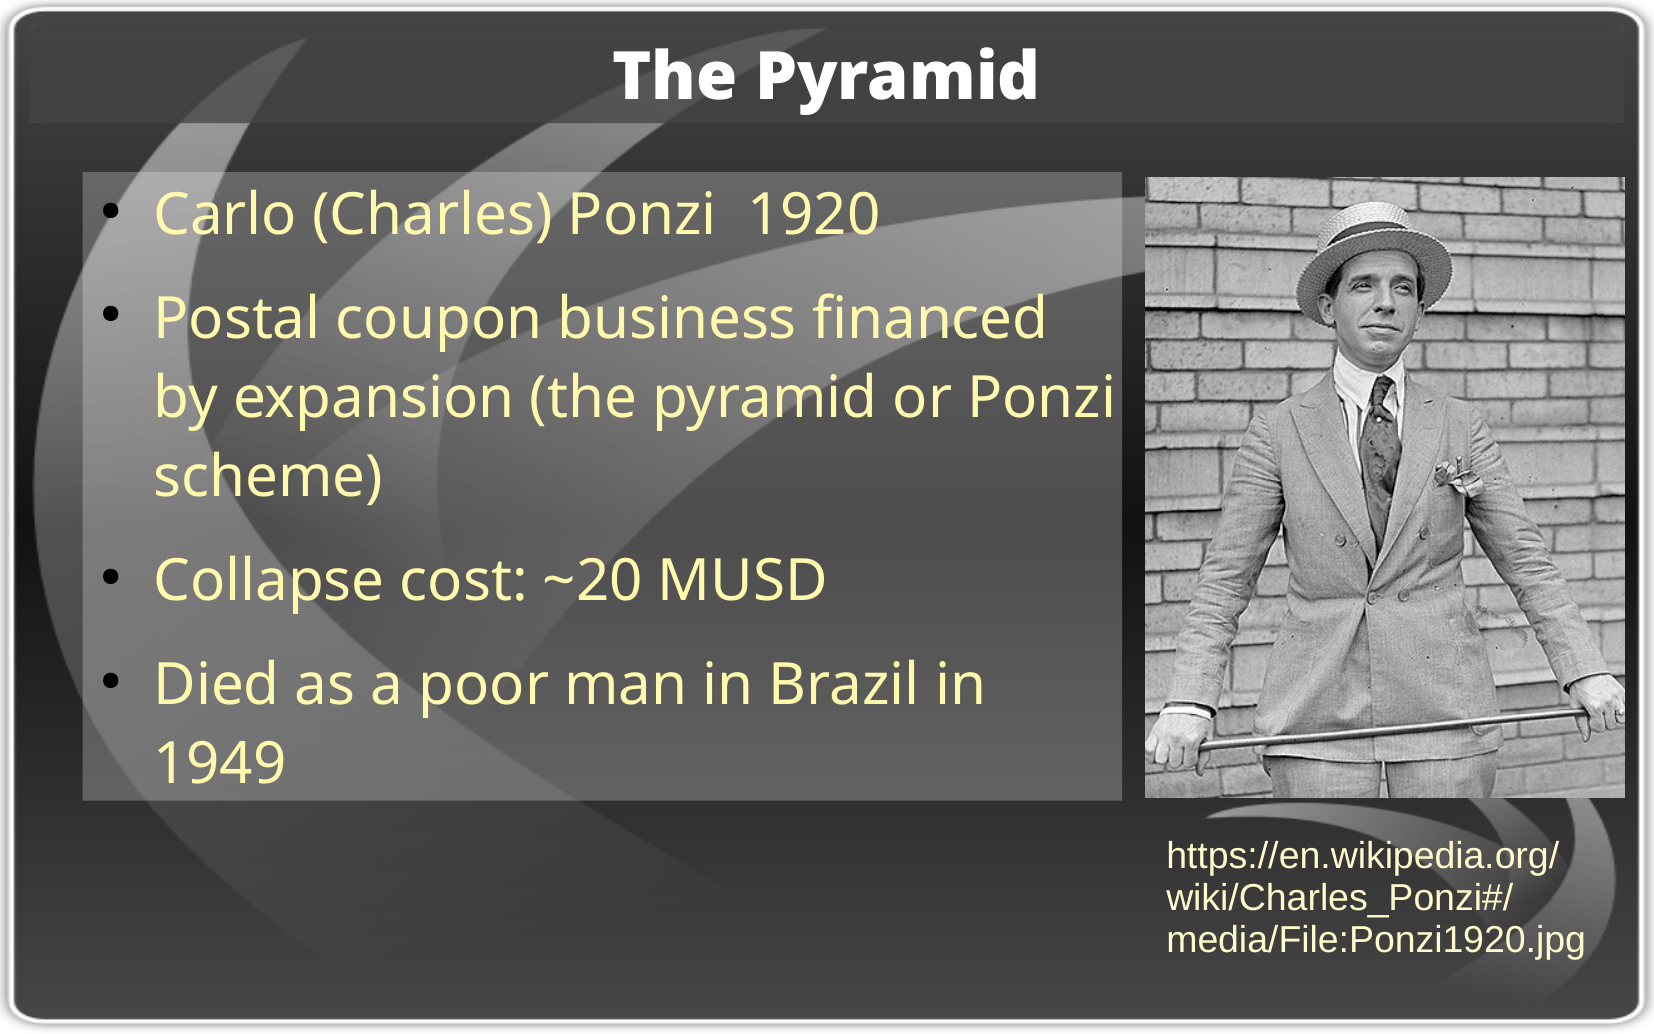

# The Pyramid
Carlo (Charles) Ponzi 1920
Postal coupon business financed by expansion (the pyramid or Ponzi scheme)
Collapse cost: ~20 MUSD
Died as a poor man in Brazil in 1949
https://en.wikipedia.org/wiki/Charles_Ponzi#/media/File:Ponzi1920.jpg